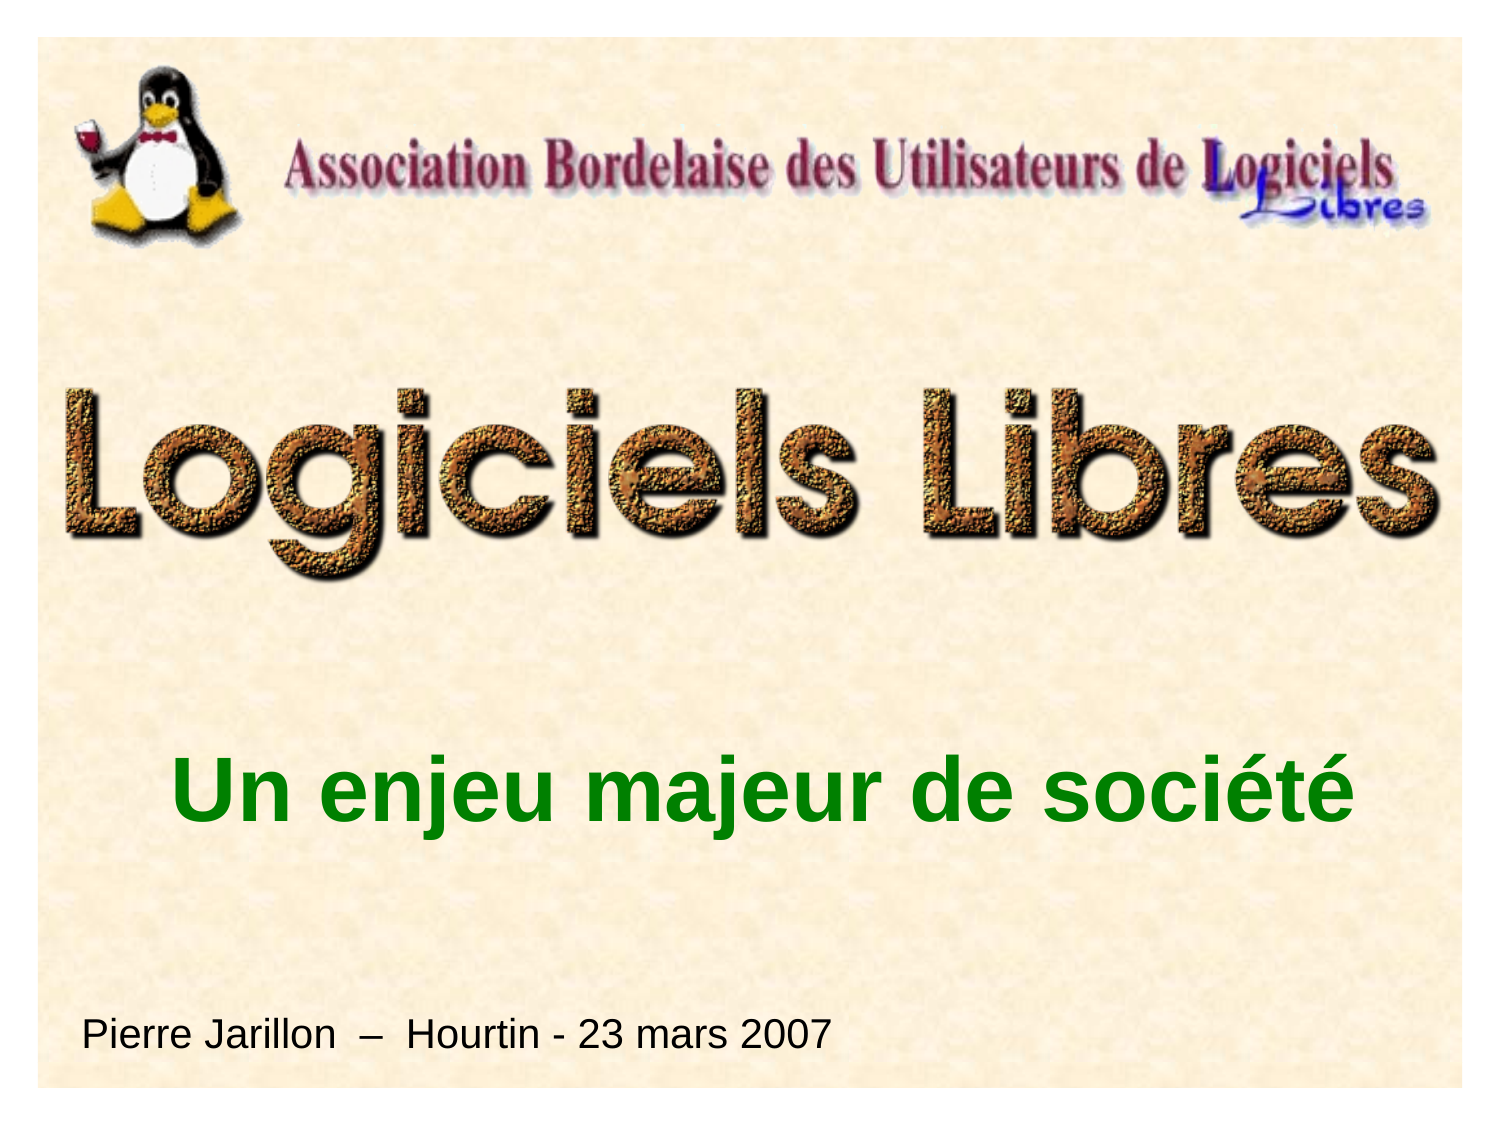

Un enjeu majeur de société
 Pierre Jarillon – Hourtin - 23 mars 2007